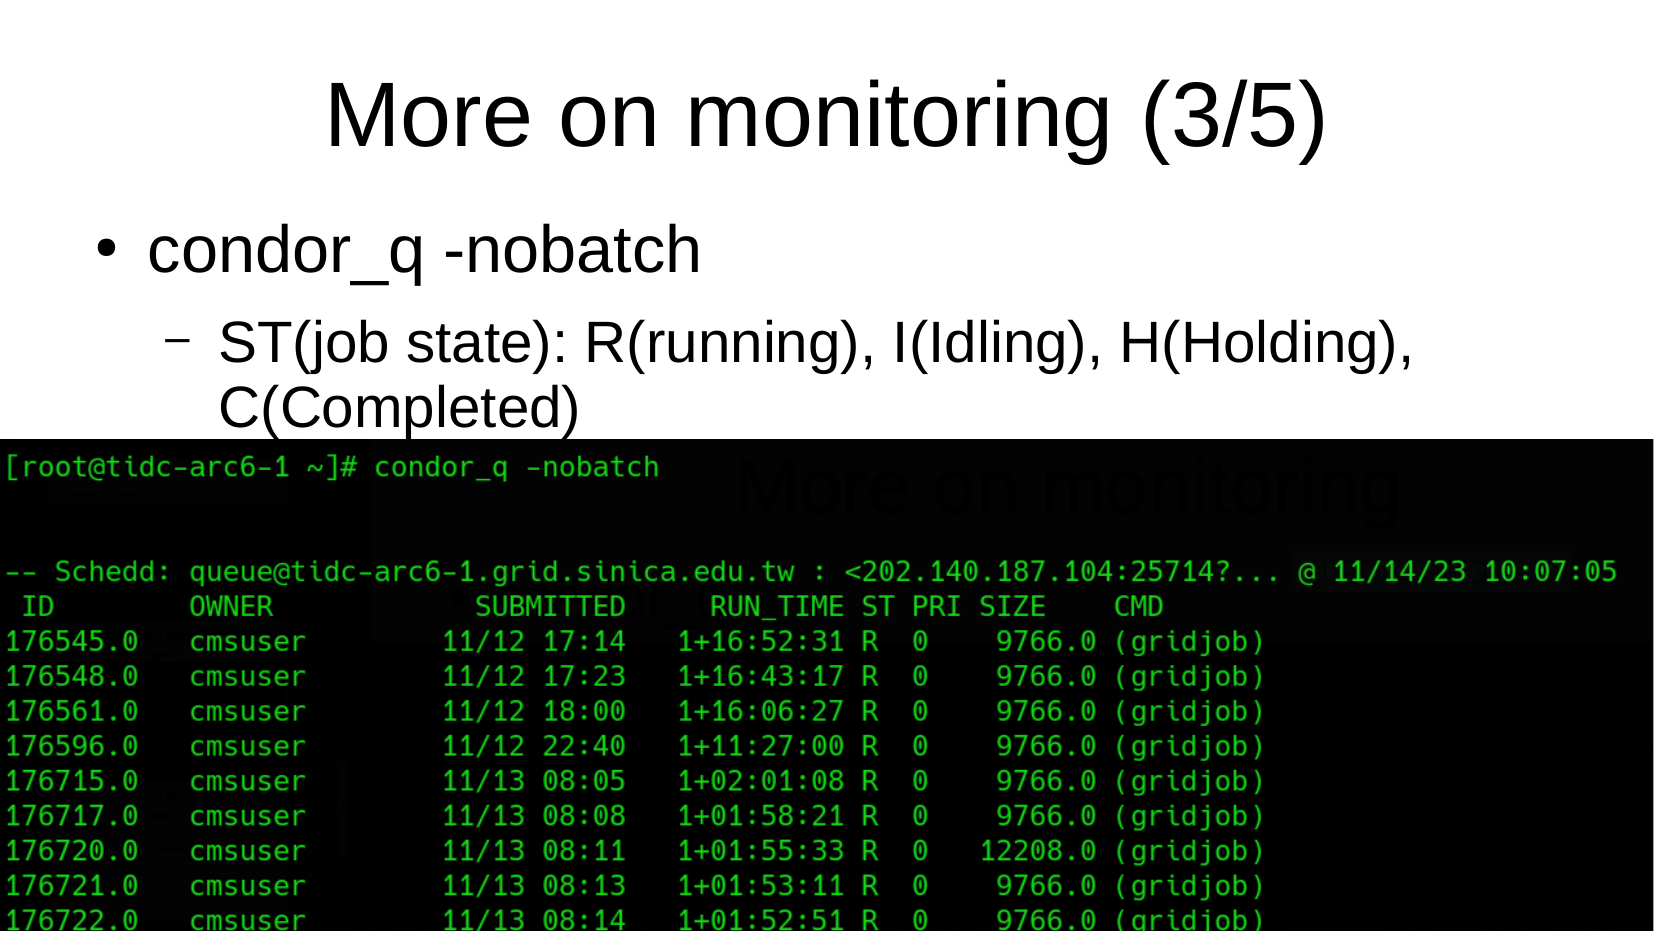

More on monitoring (3/5)
# condor_q -nobatch
ST(job state): R(running), I(Idling), H(Holding), C(Completed)